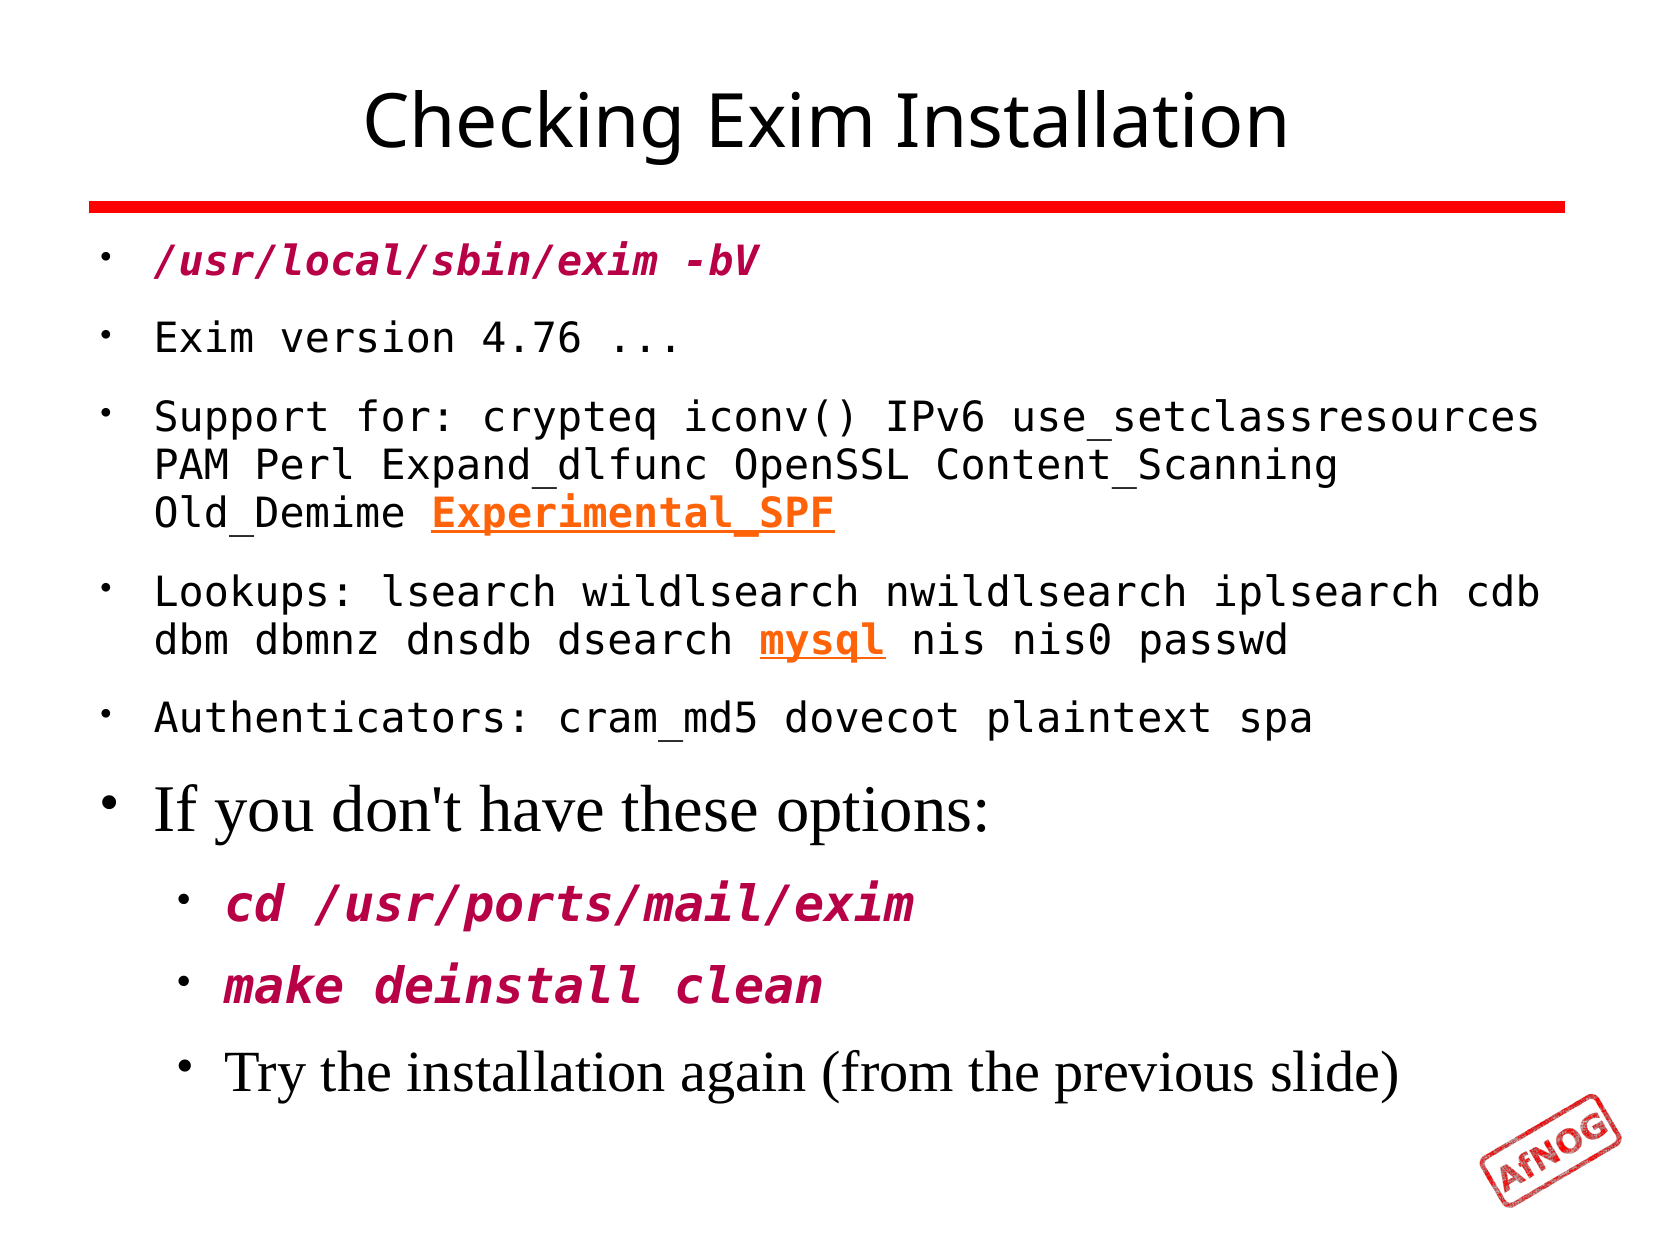

# Checking Exim Installation
/usr/local/sbin/exim -bV
Exim version 4.76 ...
Support for: crypteq iconv() IPv6 use_setclassresources PAM Perl Expand_dlfunc OpenSSL Content_Scanning Old_Demime Experimental_SPF
Lookups: lsearch wildlsearch nwildlsearch iplsearch cdb dbm dbmnz dnsdb dsearch mysql nis nis0 passwd
Authenticators: cram_md5 dovecot plaintext spa
If you don't have these options:
cd /usr/ports/mail/exim
make deinstall clean
Try the installation again (from the previous slide)